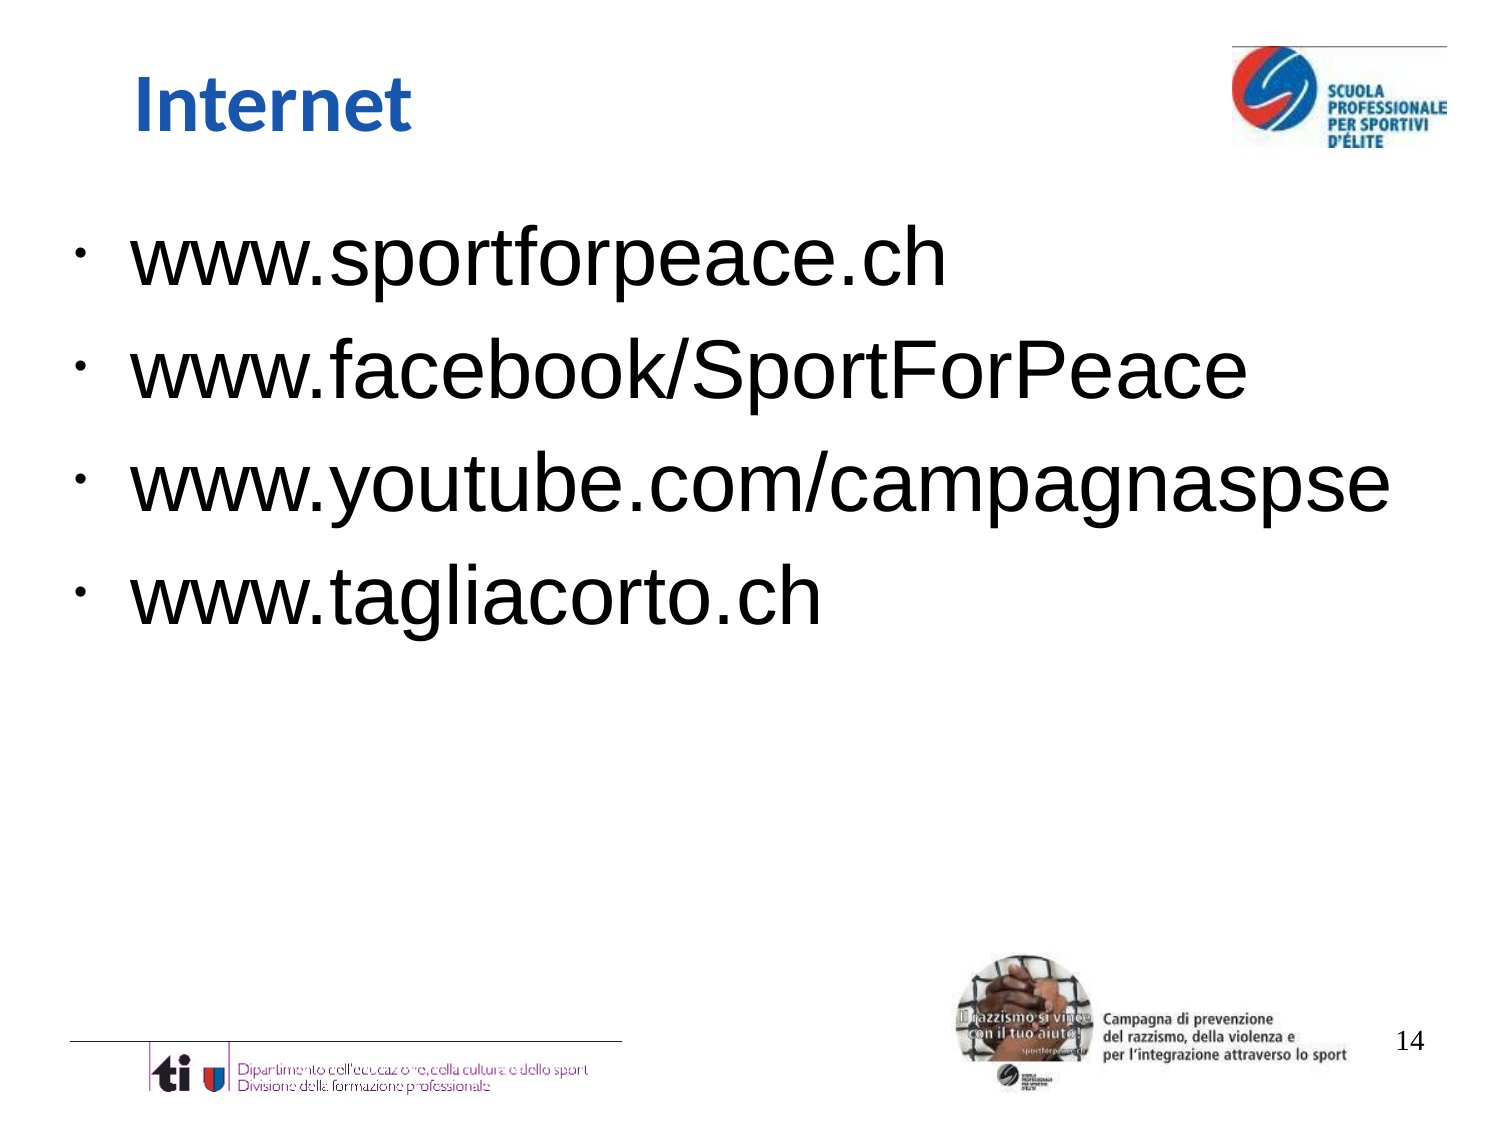

Internet
# www.sportforpeace.ch
www.facebook/SportForPeace
www.youtube.com/campagnaspse
www.tagliacorto.ch
14